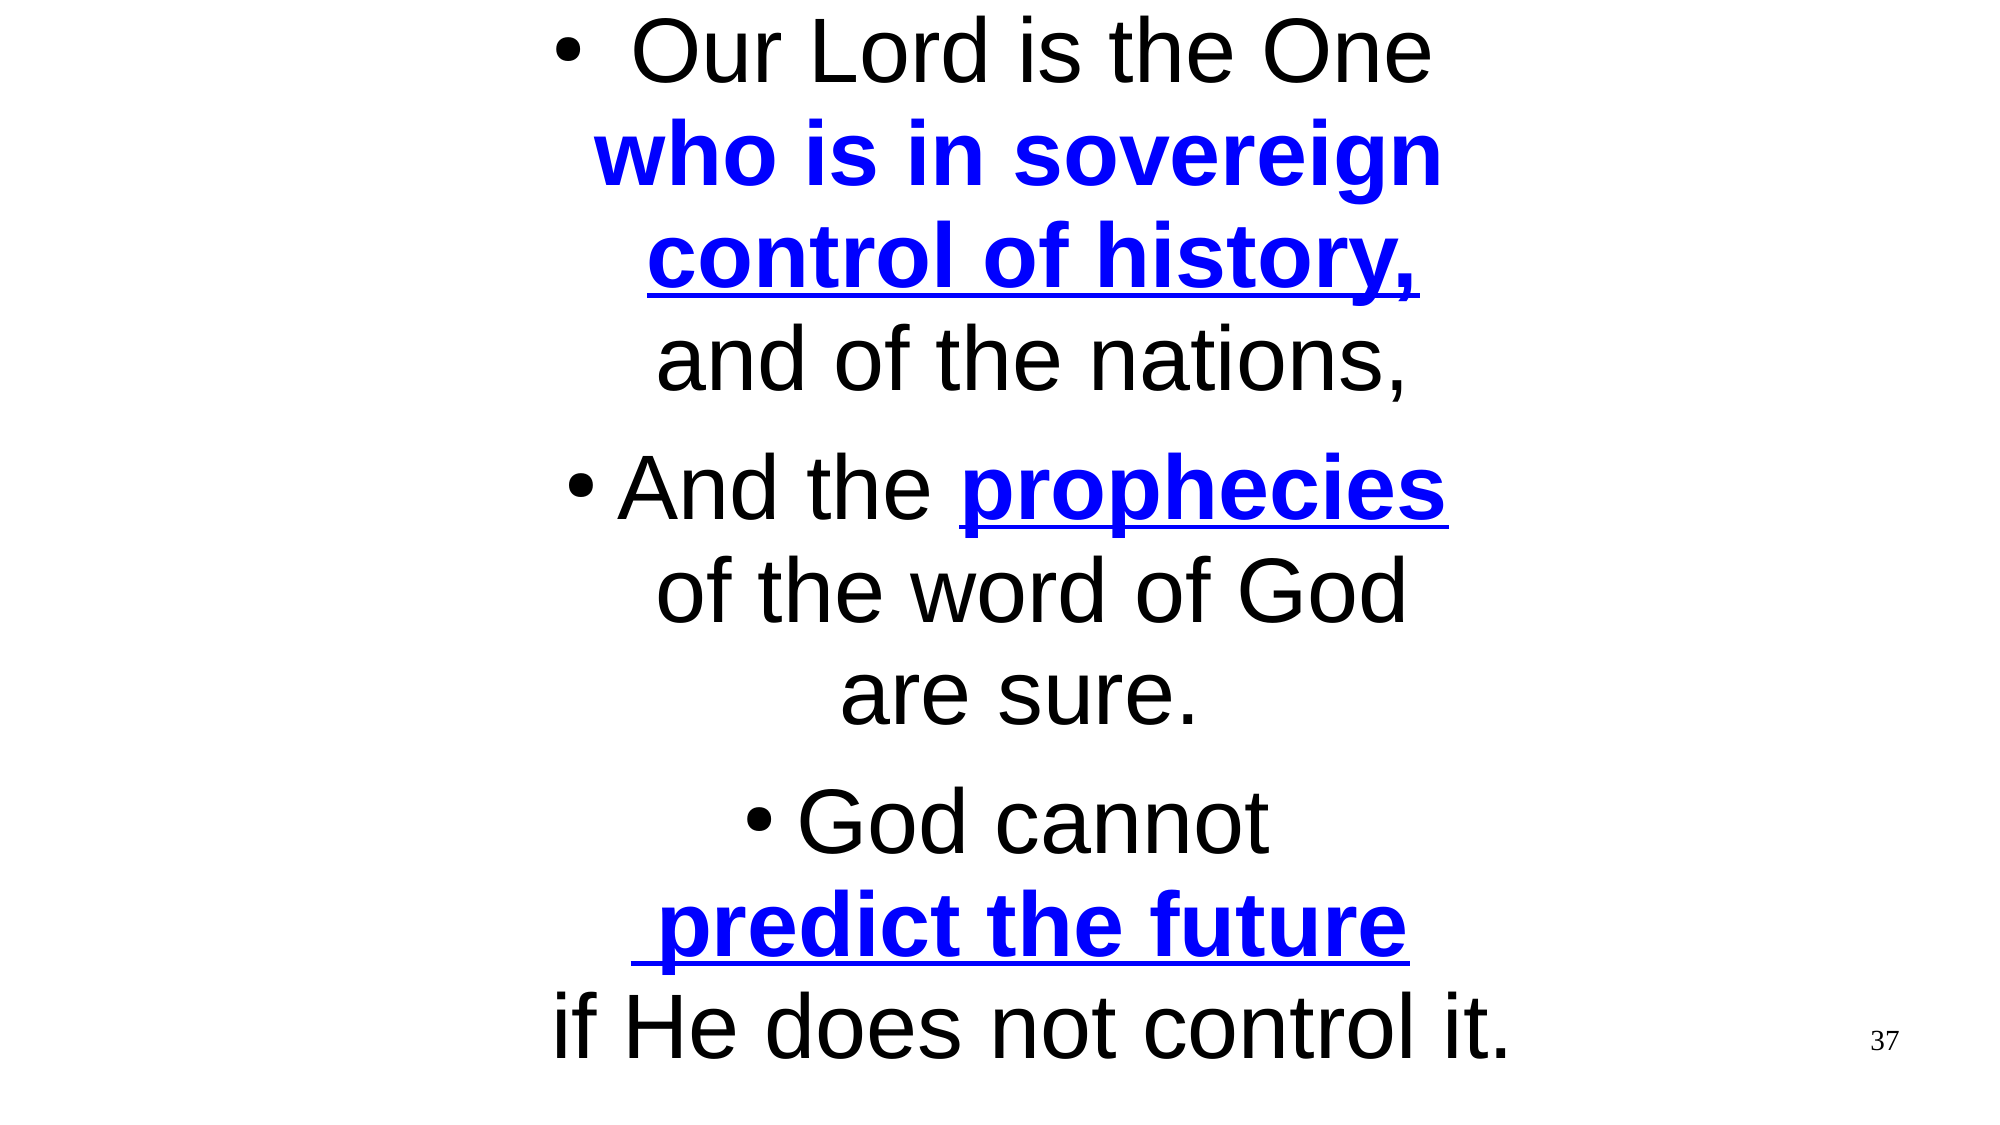

# Our Lord is the One who is in sovereign control of history, and of the nations,
And the prophecies
 of the word of God
are sure.
God cannot
 predict the future
if He does not control it.
37